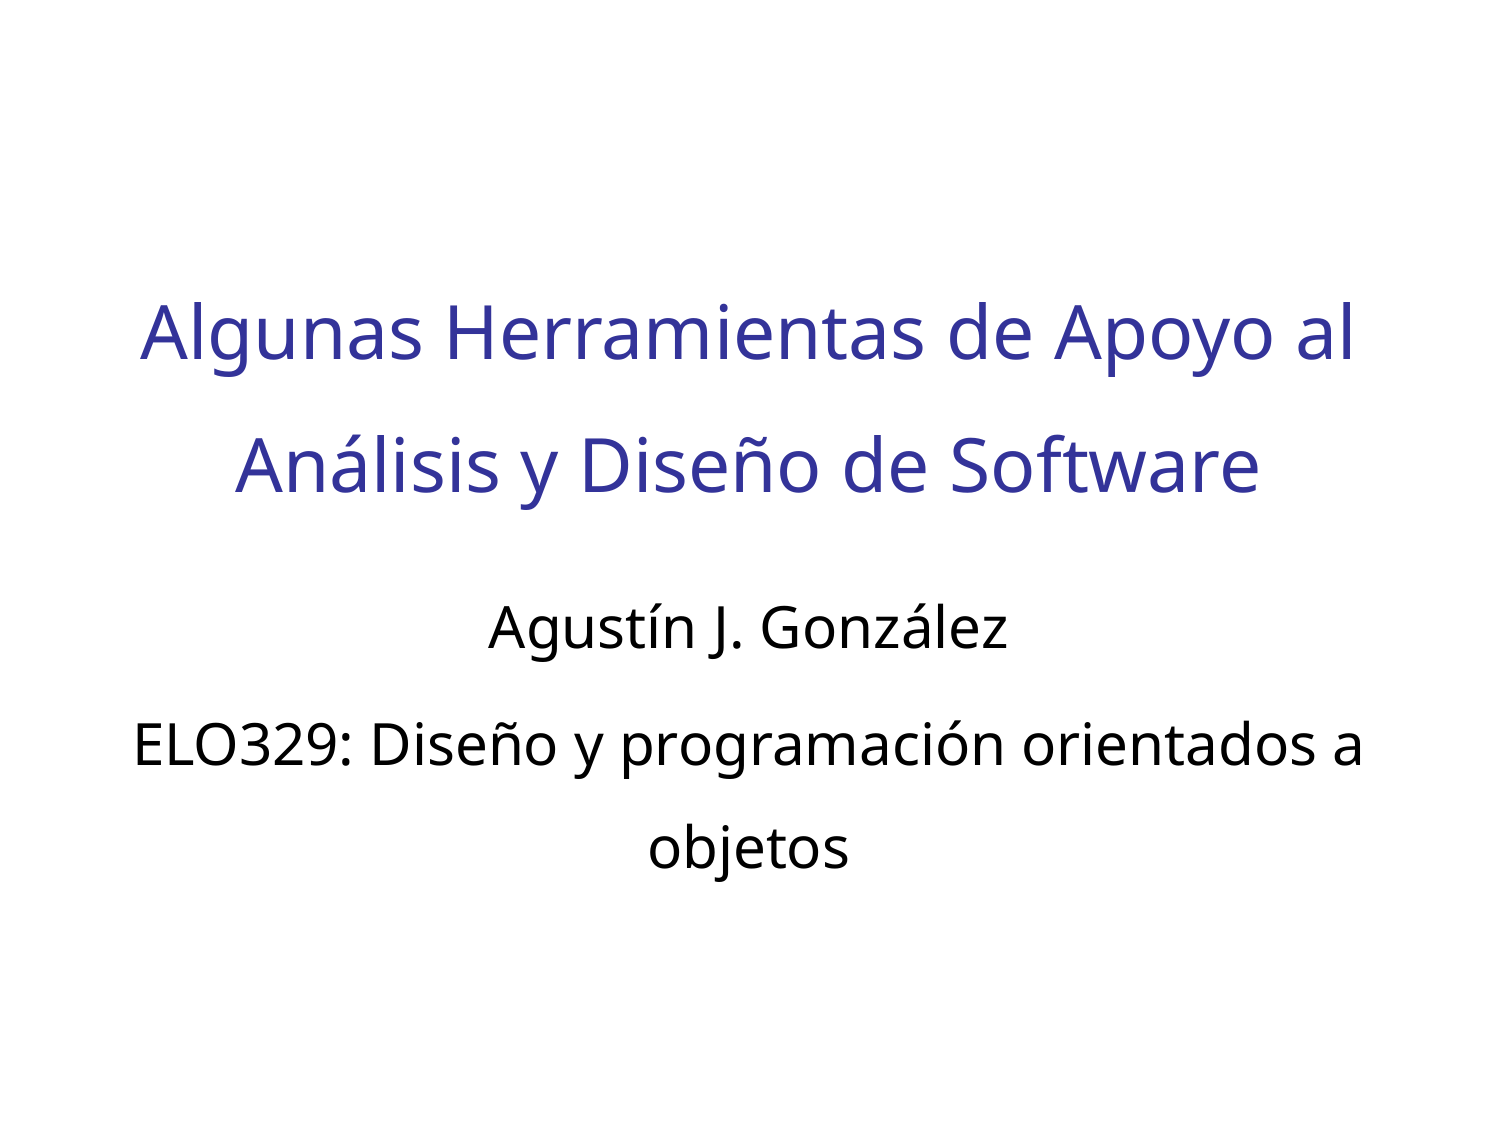

# Algunas Herramientas de Apoyo al Análisis y Diseño de Software
Agustín J. González
ELO329: Diseño y programación orientados a objetos